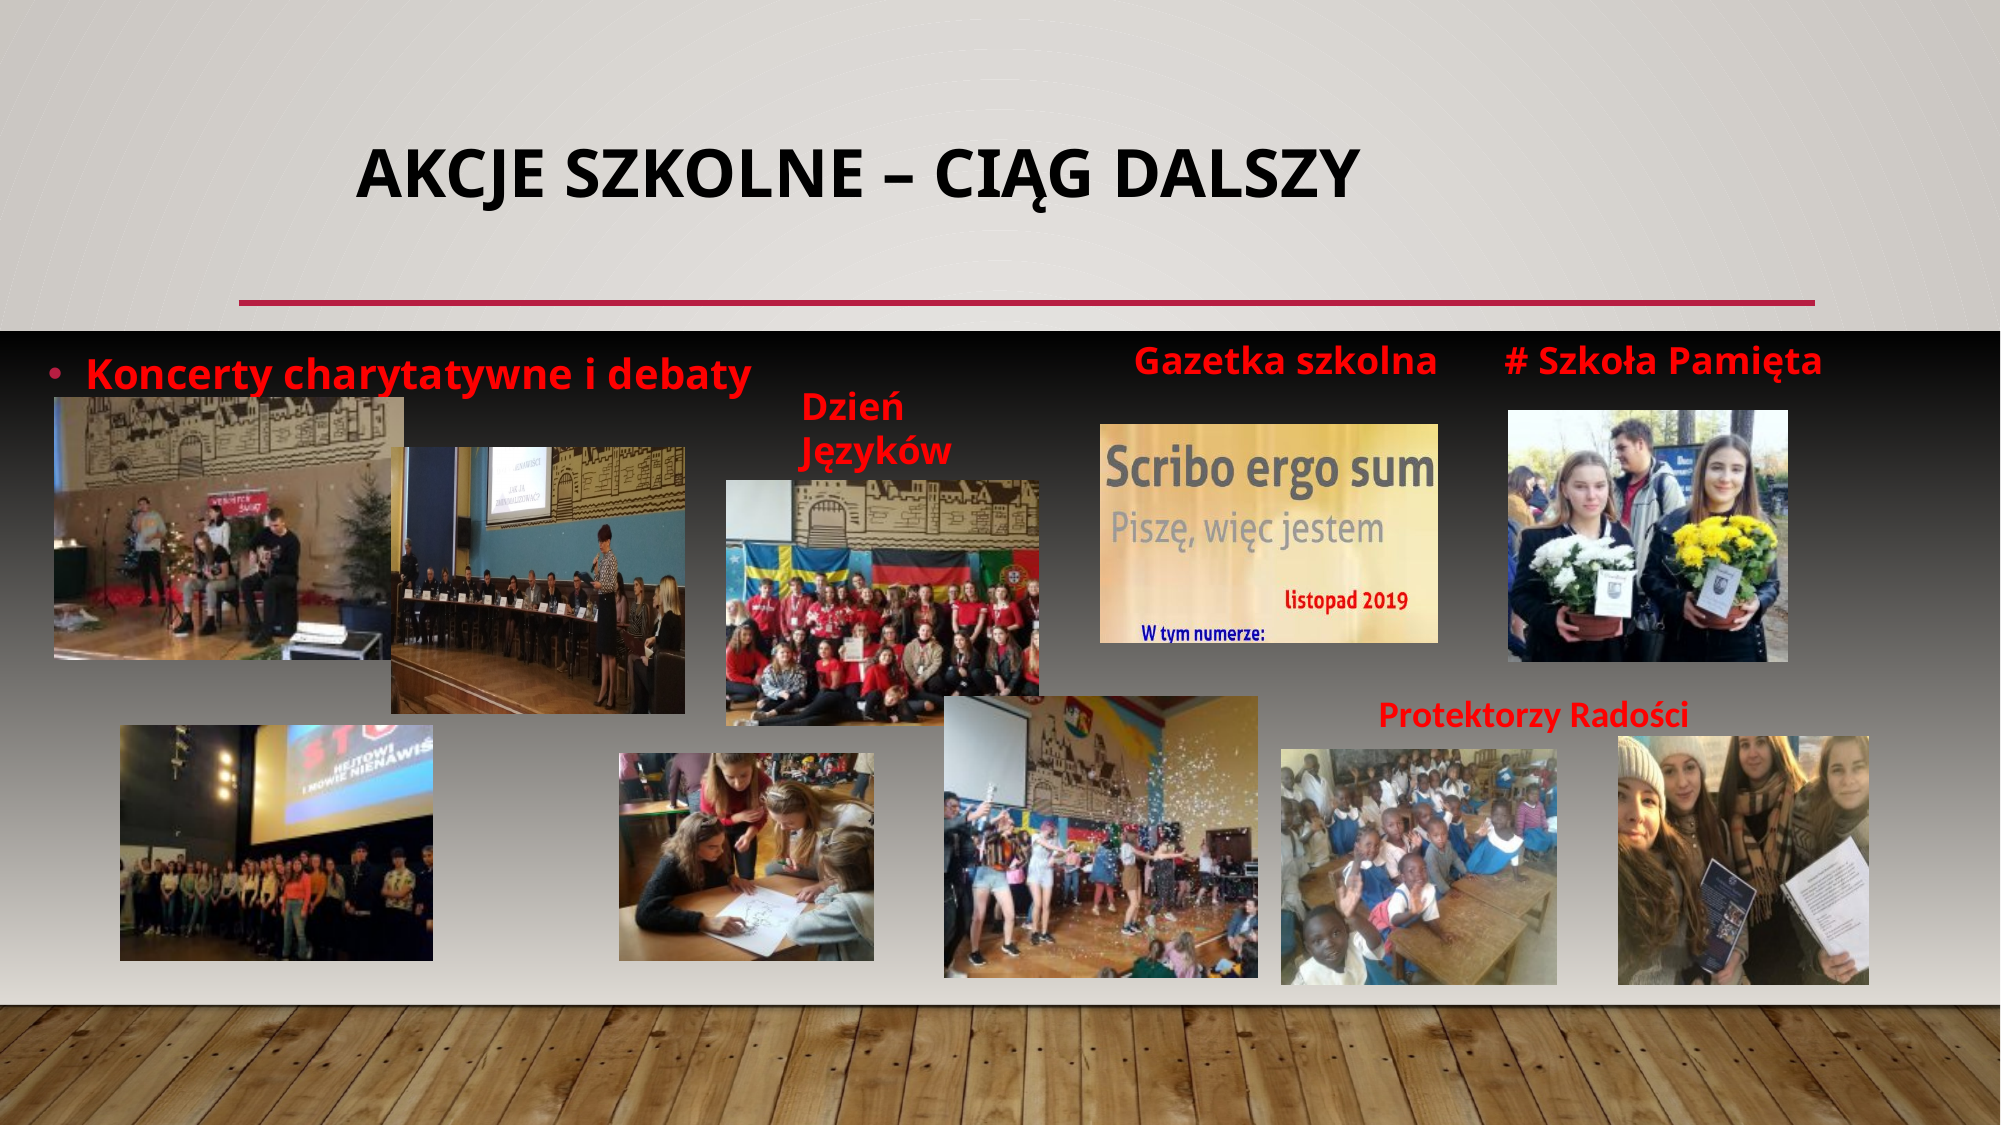

# Akcje szkolne – ciąg dalszy
Gazetka szkolna
# Szkoła Pamięta
Koncerty charytatywne i debaty
Dzień Języków Obcych
Protektorzy Radości